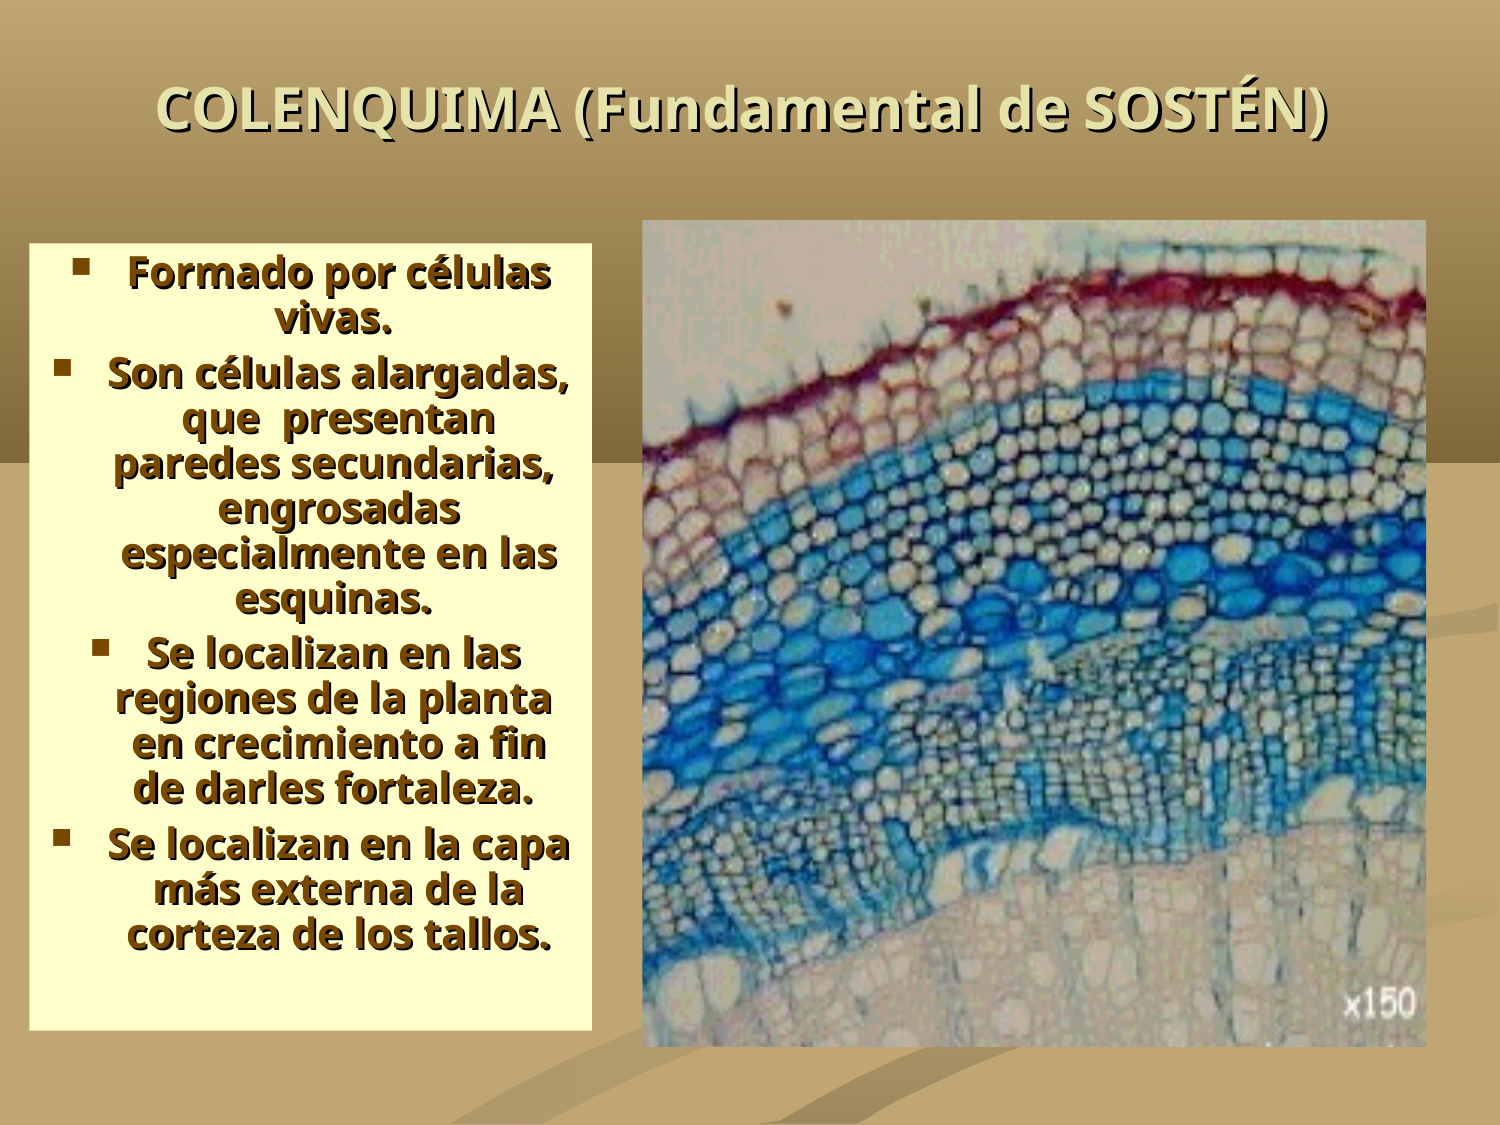

# COLENQUIMA (Fundamental de SOSTÉN)
Formado por células vivas.
Son células alargadas, que presentan paredes secundarias, engrosadas especialmente en las esquinas.
Se localizan en las regiones de la planta en crecimiento a fin de darles fortaleza.
Se localizan en la capa más externa de la corteza de los tallos.